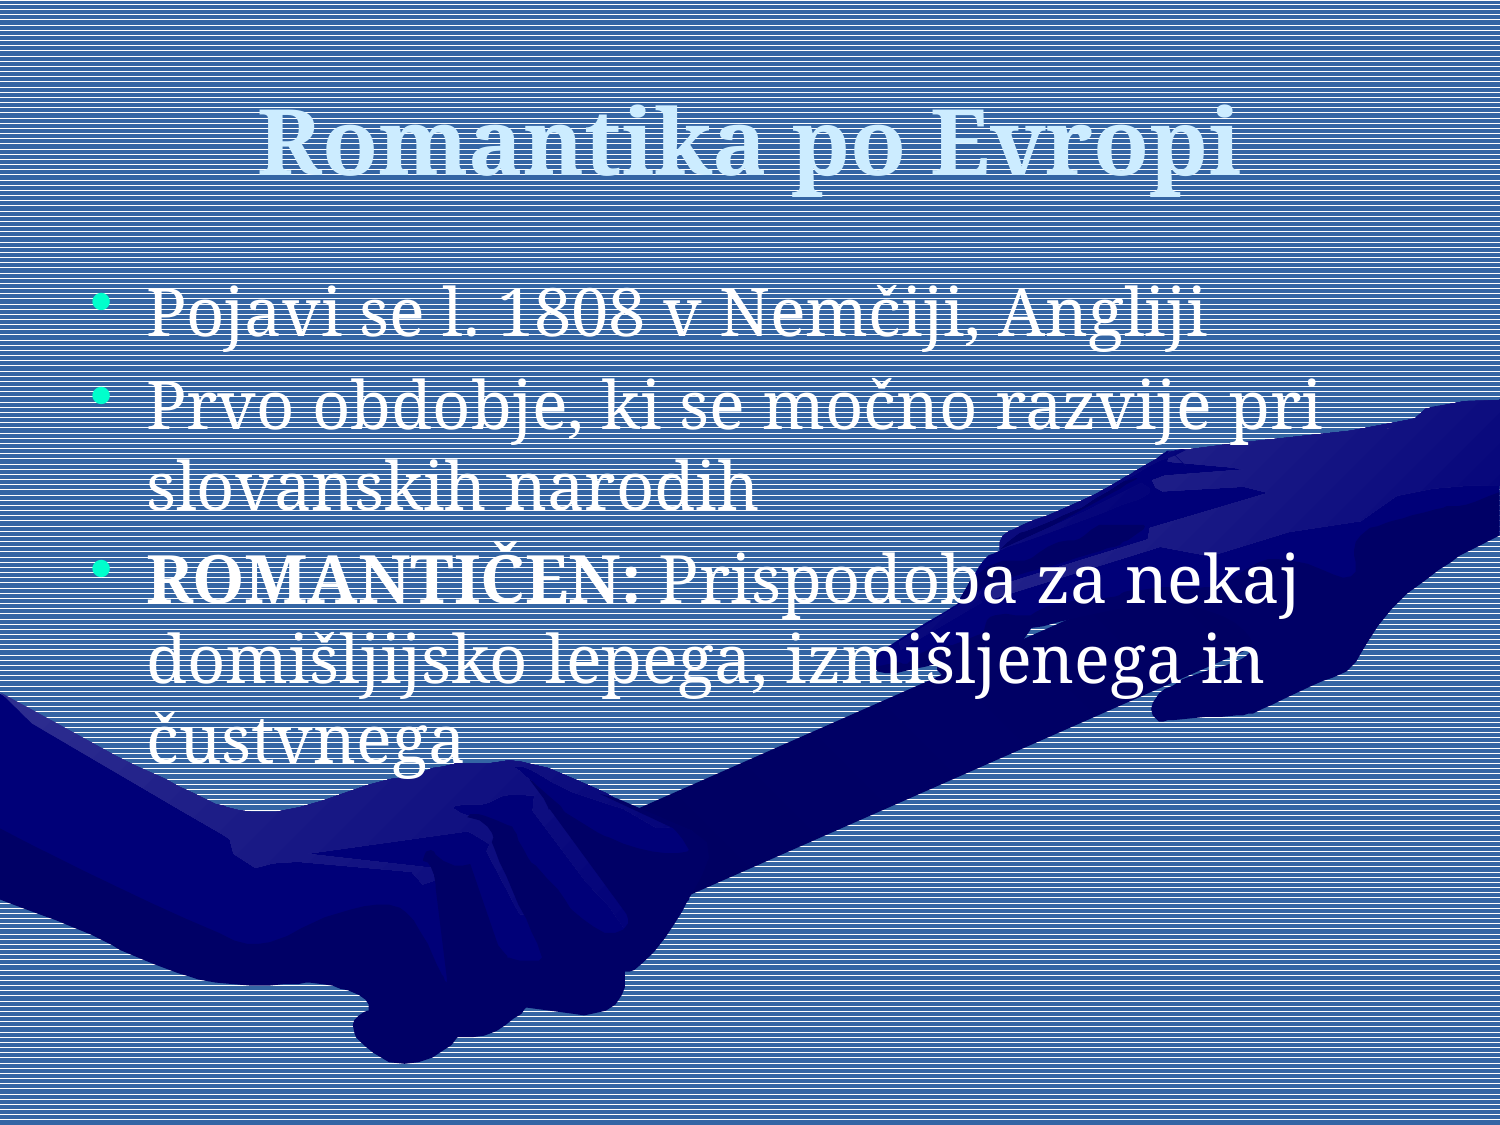

# Romantika po Evropi
Pojavi se l. 1808 v Nemčiji, Angliji
Prvo obdobje, ki se močno razvije pri slovanskih narodih
ROMANTIČEN: Prispodoba za nekaj domišljijsko lepega, izmišljenega in čustvnega